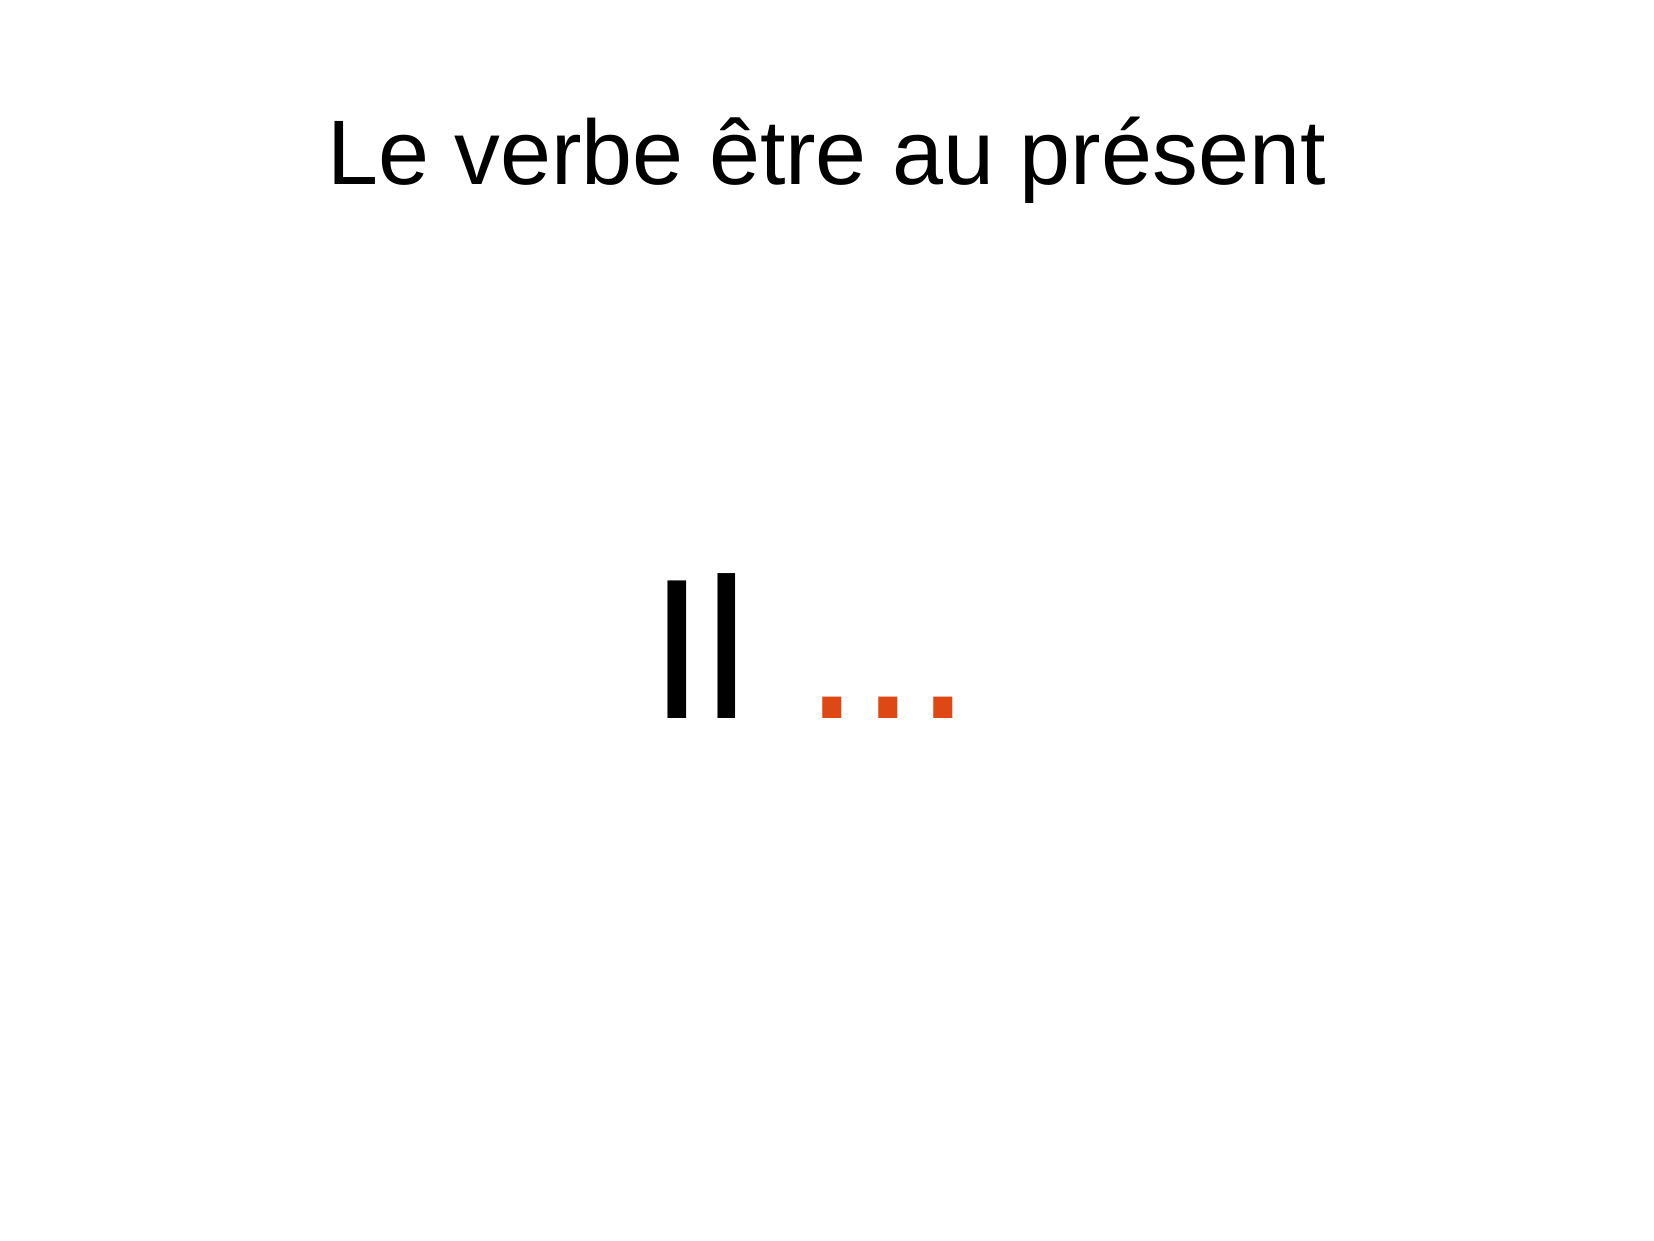

# Le verbe être au présent
Il ...